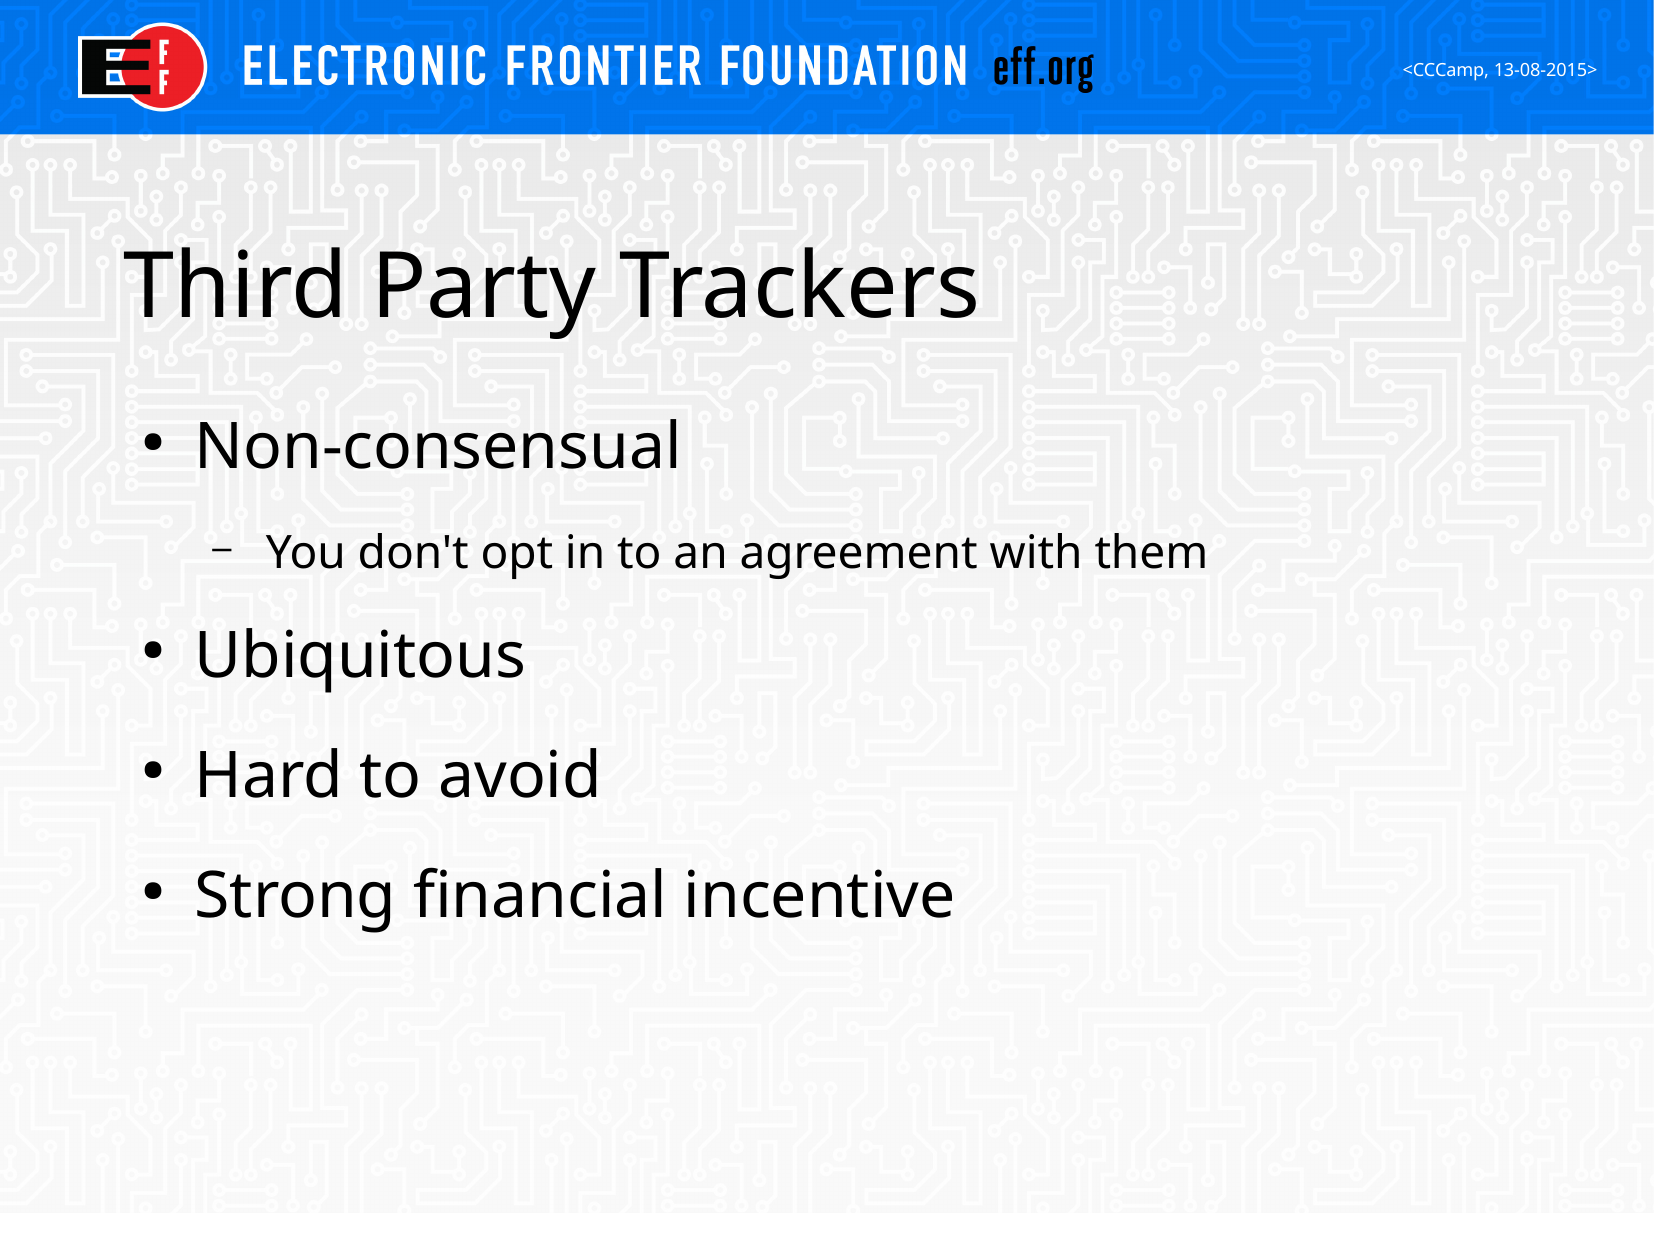

# Third Party Trackers
Non-consensual
You don't opt in to an agreement with them
Ubiquitous
Hard to avoid
Strong financial incentive